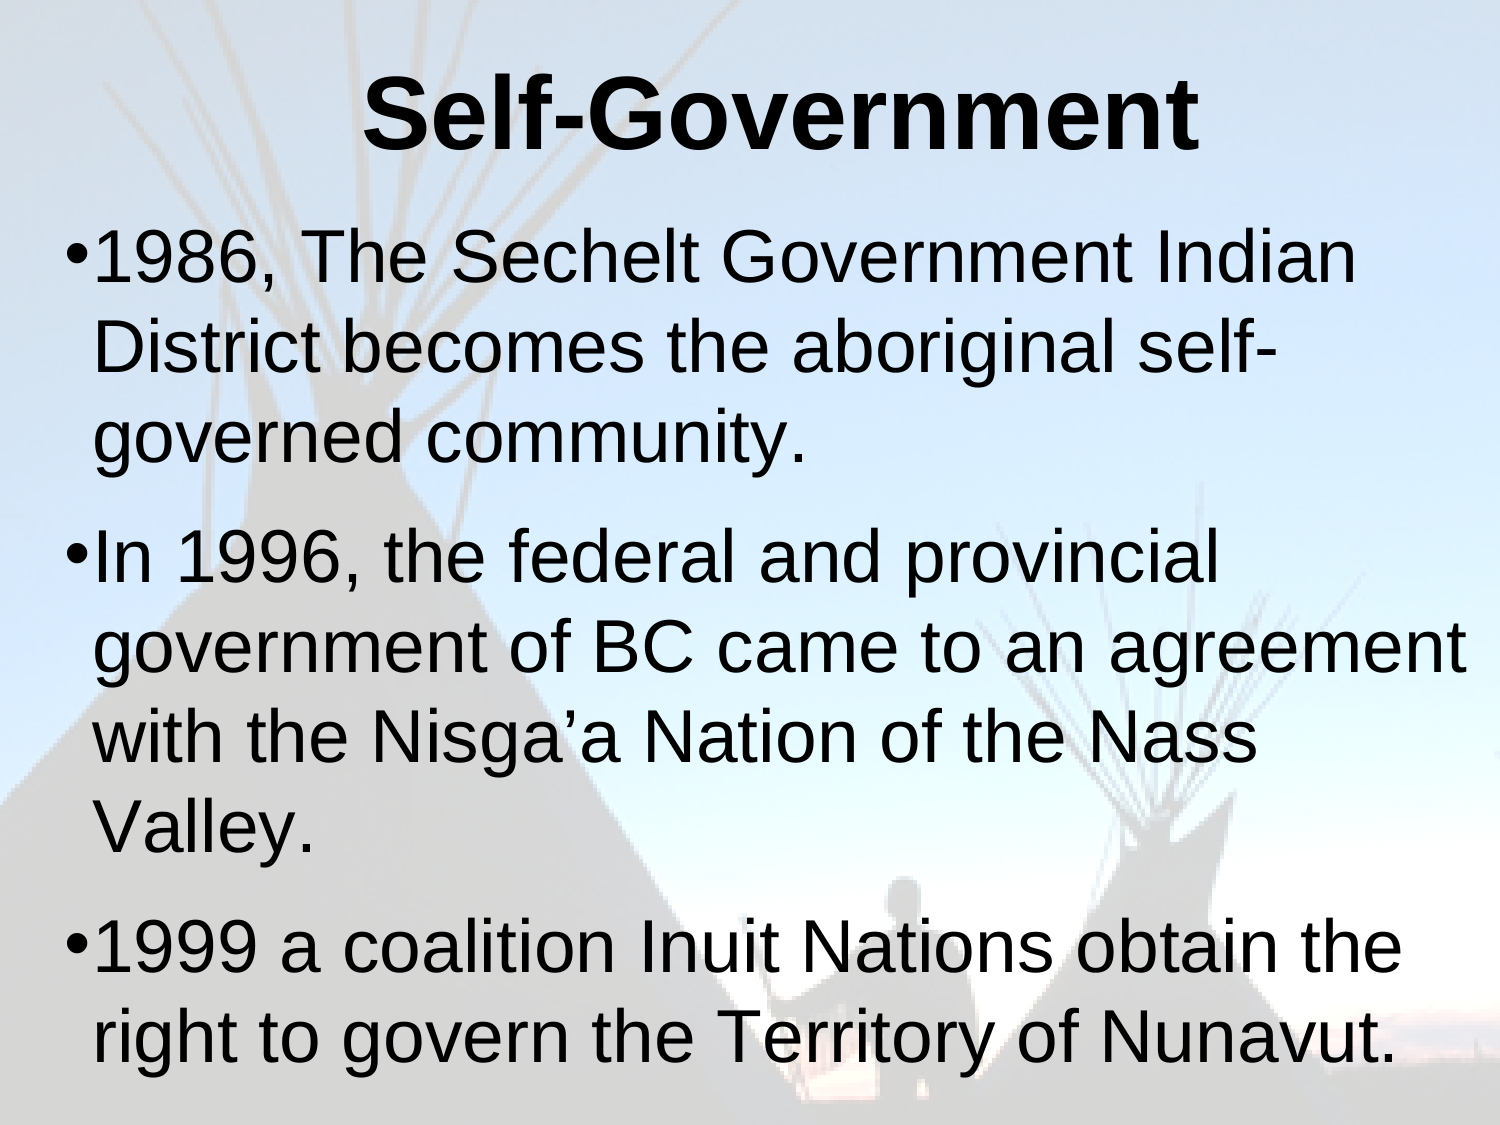

Self-Government
1986, The Sechelt Government Indian District becomes the aboriginal self-governed community.
In 1996, the federal and provincial government of BC came to an agreement with the Nisga’a Nation of the Nass Valley.
1999 a coalition Inuit Nations obtain the right to govern the Territory of Nunavut.